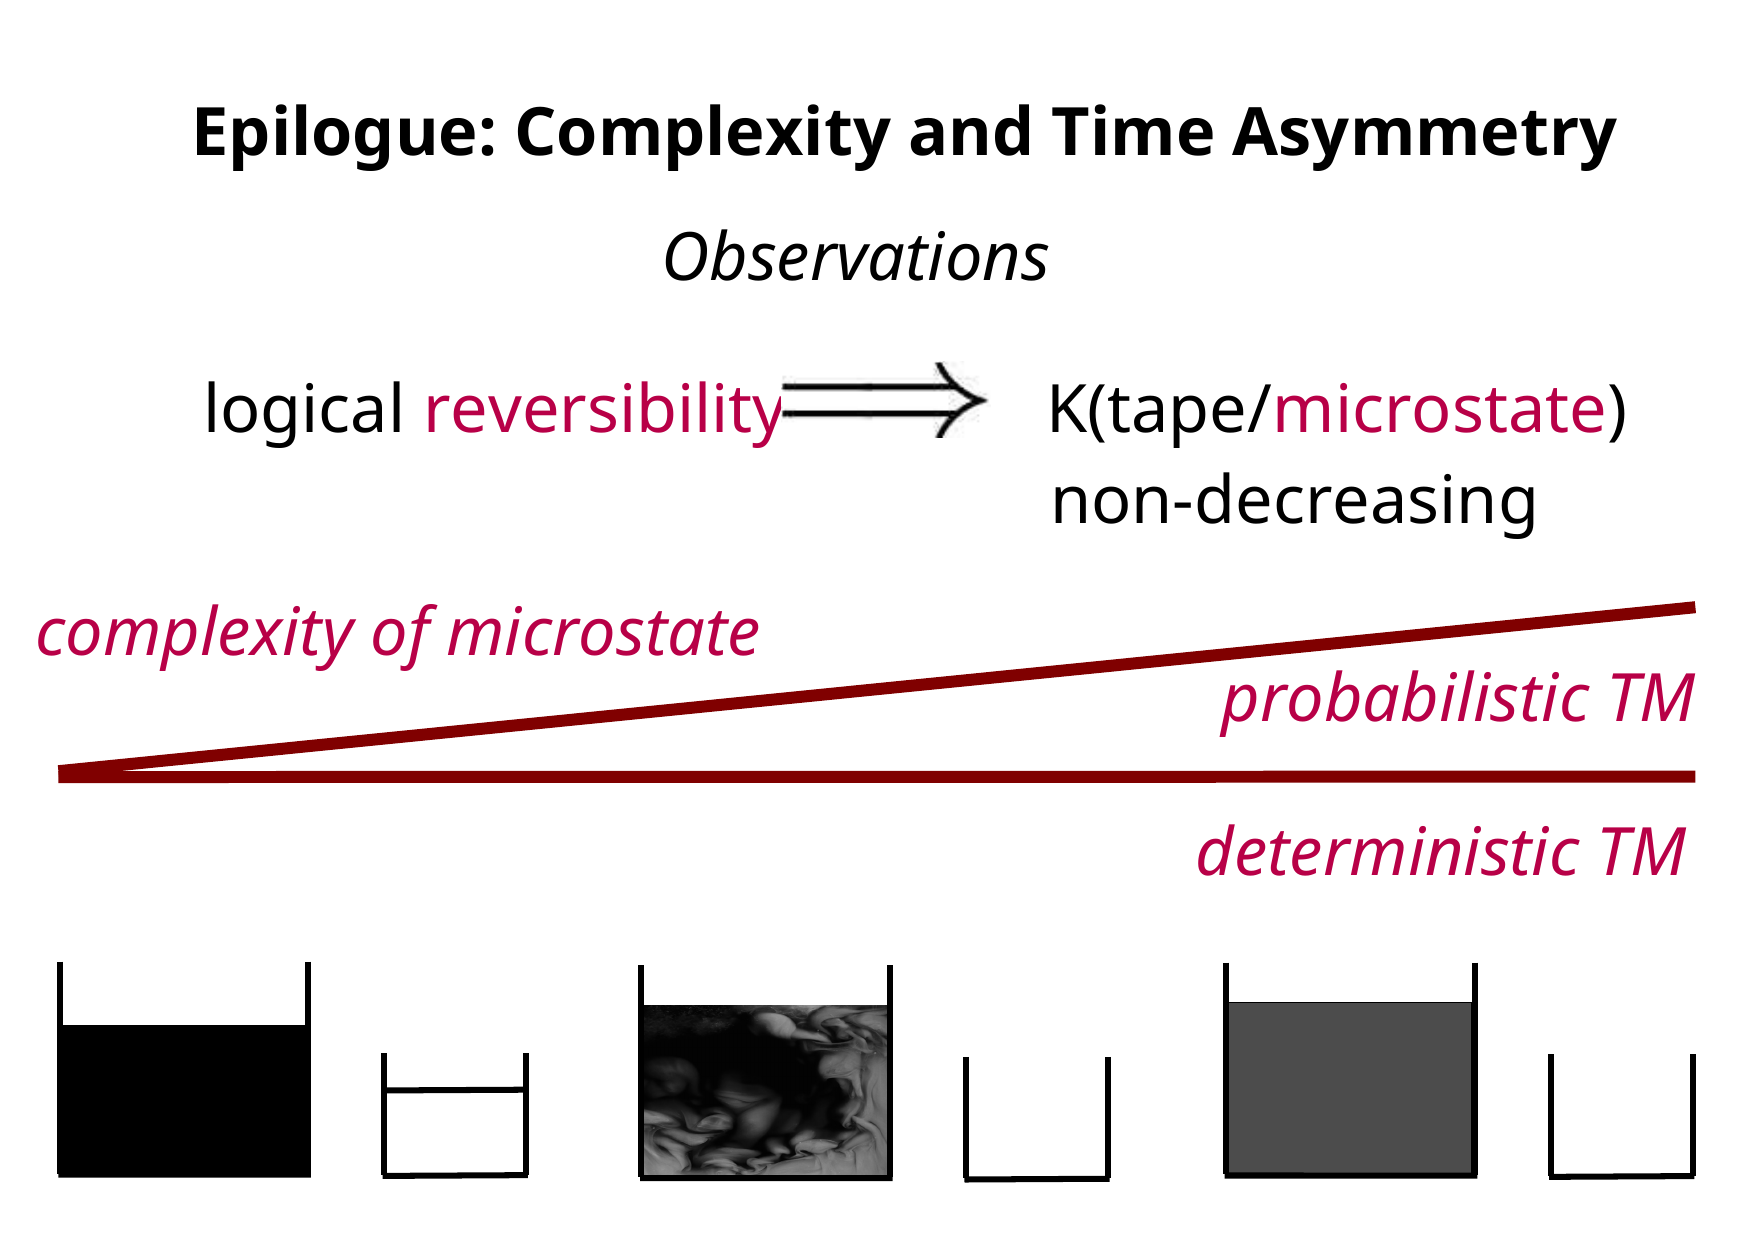

Epilogue: Complexity and Time Asymmetry
Observations
logical reversibility K(tape/microstate)
 non-decreasing
complexity of microstate
probabilistic TM
deterministic TM